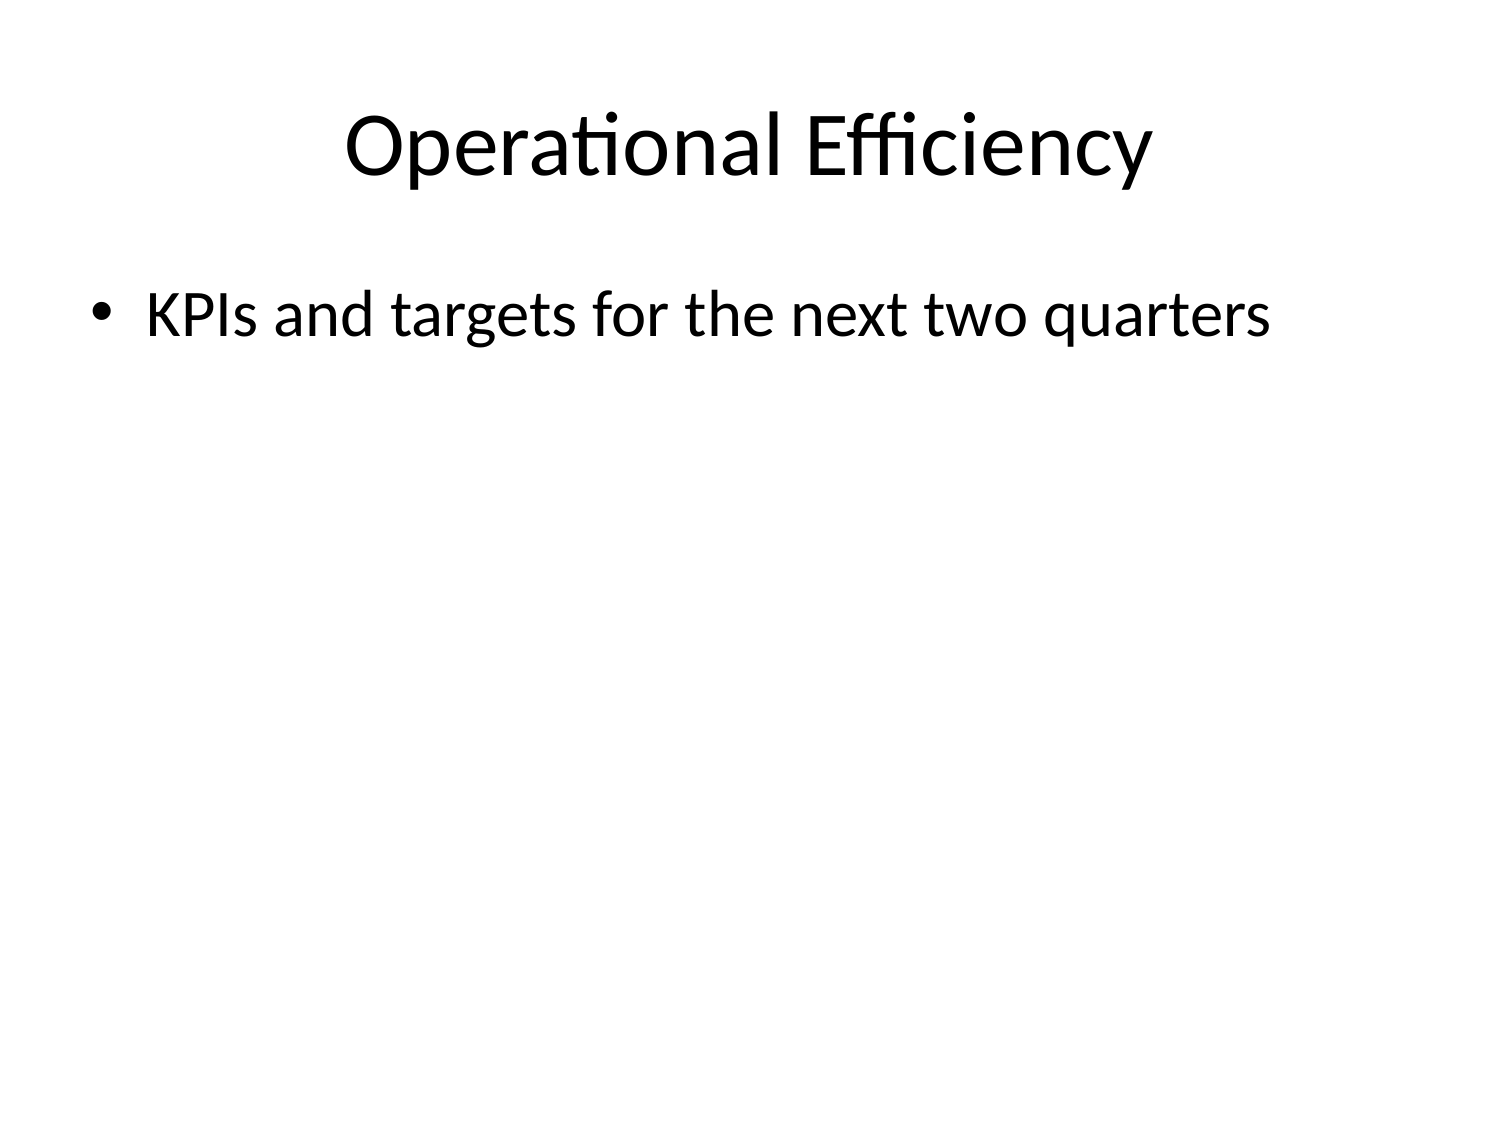

# Operational Efficiency
KPIs and targets for the next two quarters